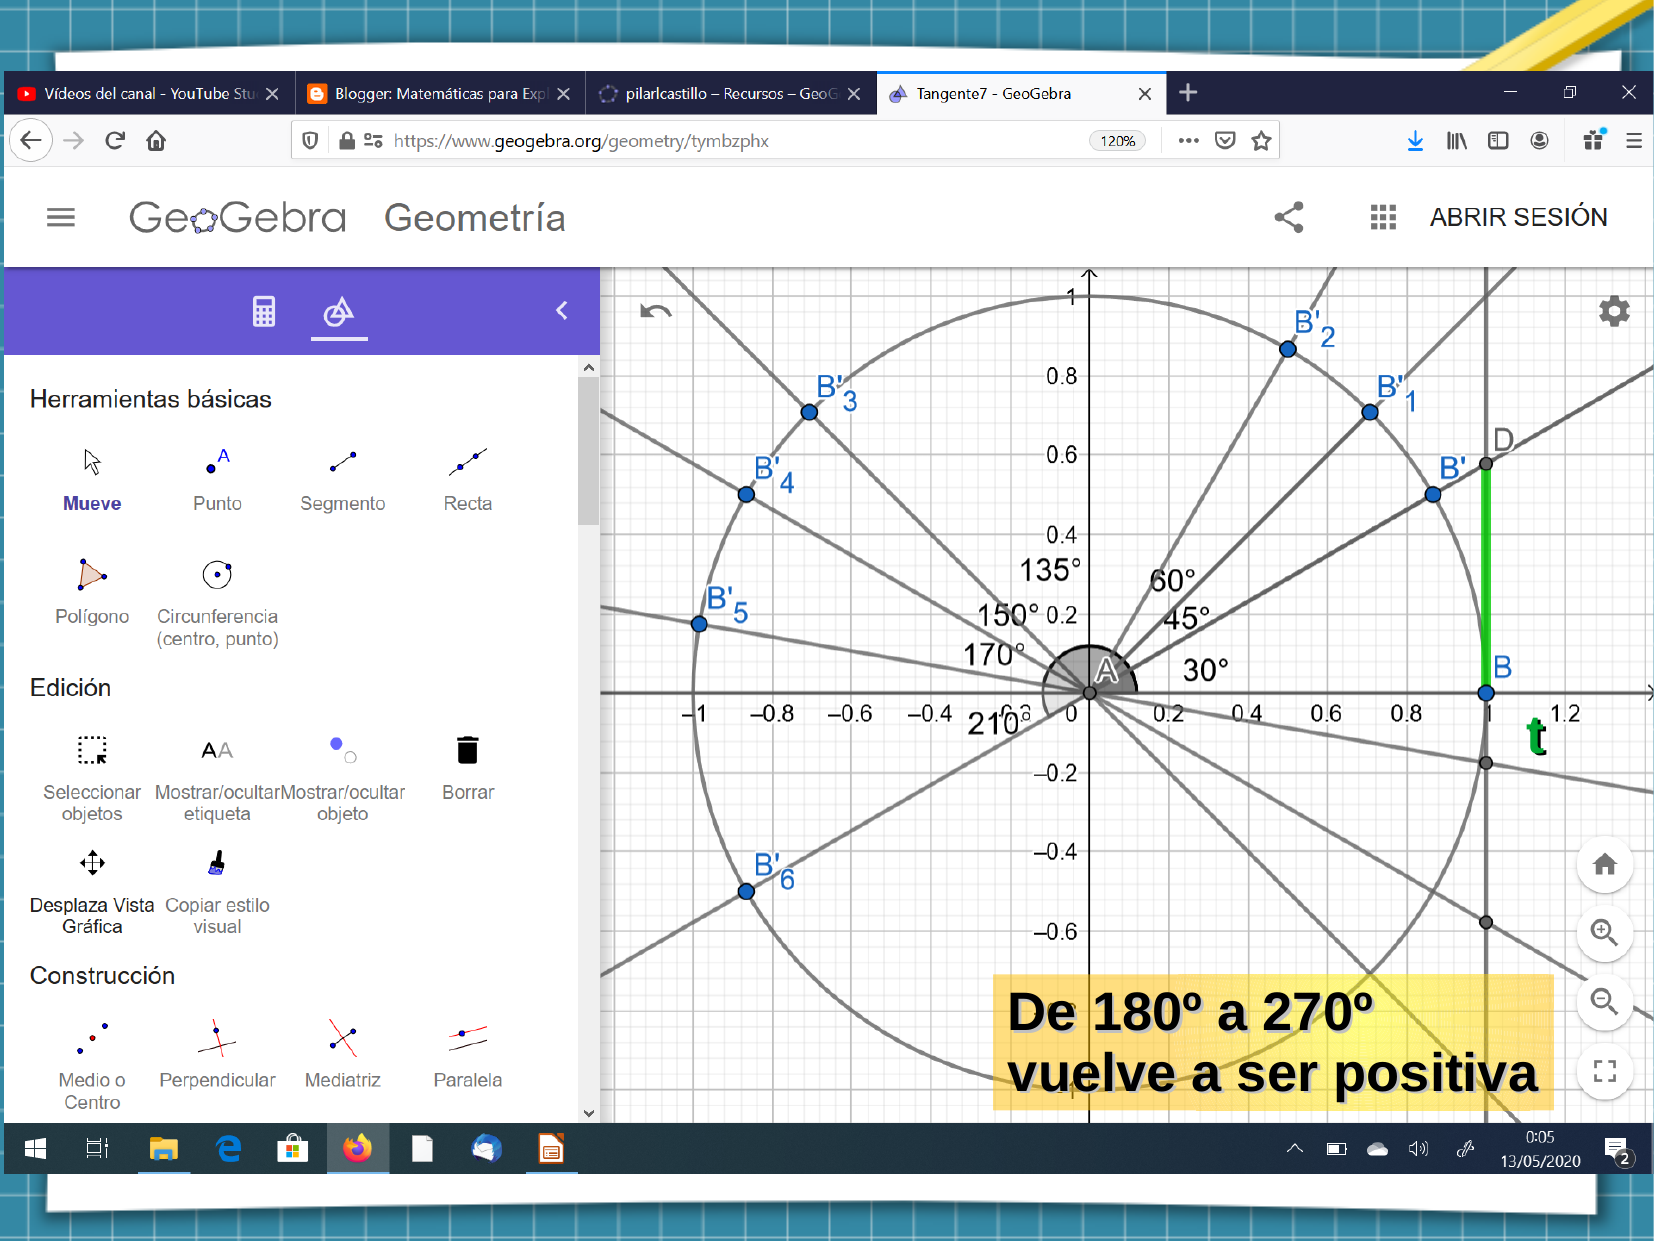

t
De 180º a 270º
vuelve a ser positiva